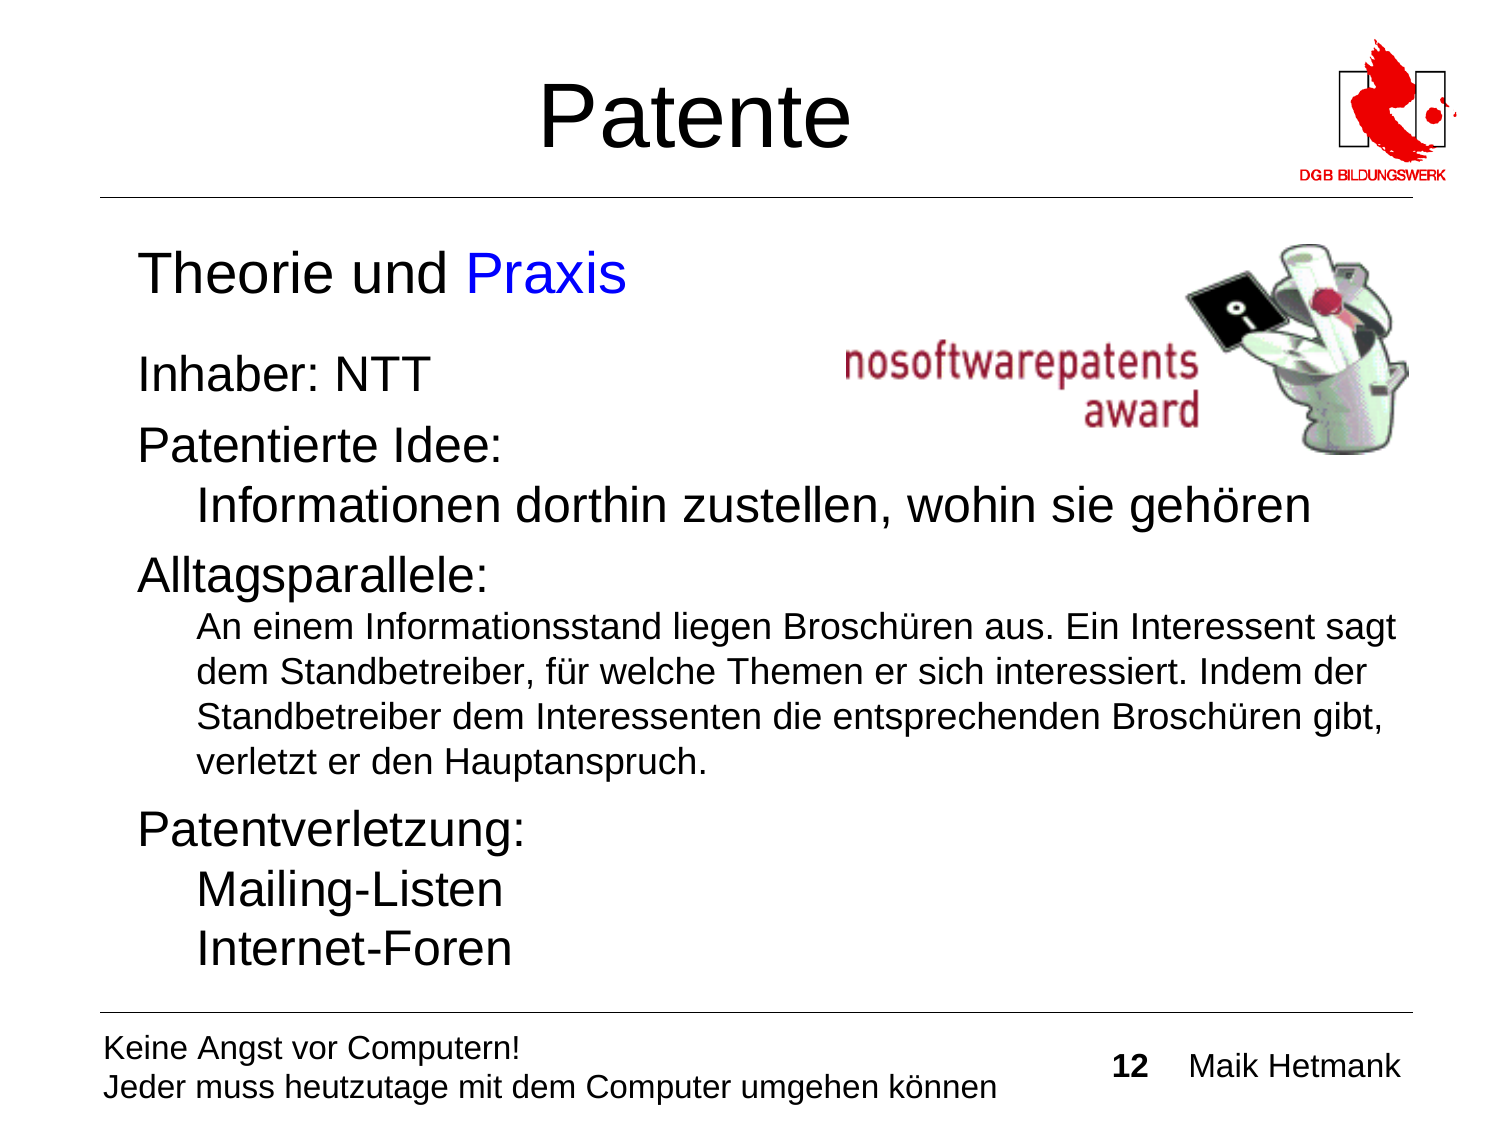

# Patente
Theorie und Praxis
Inhaber: NTT
Patentierte Idee:
Informationen dorthin zustellen, wohin sie gehören
Alltagsparallele:
An einem Informationsstand liegen Broschüren aus. Ein Interessent sagt dem Standbetreiber, für welche Themen er sich interessiert. Indem der Standbetreiber dem Interessenten die entsprechenden Broschüren gibt, verletzt er den Hauptanspruch.
Patentverletzung:
Mailing-Listen
Internet-Foren